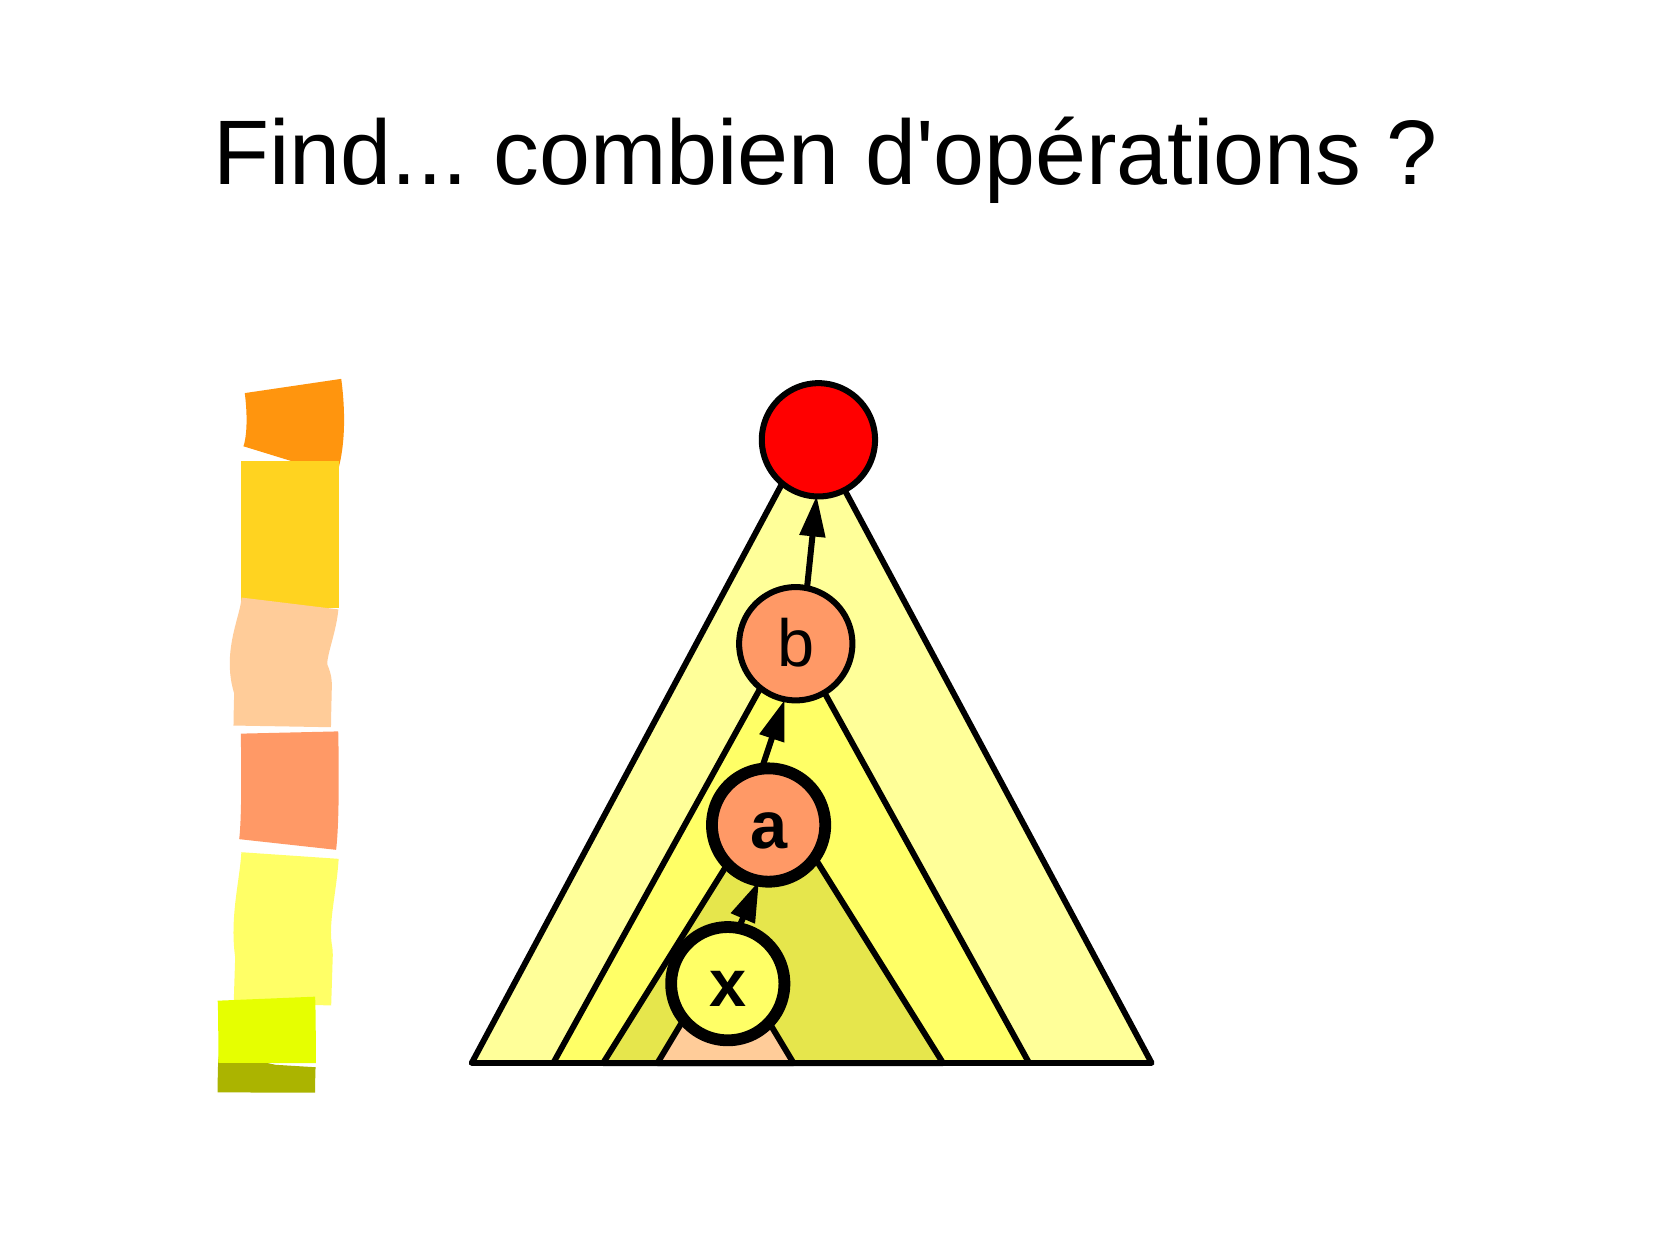

# Find... combien d'opérations ?
b
a
x